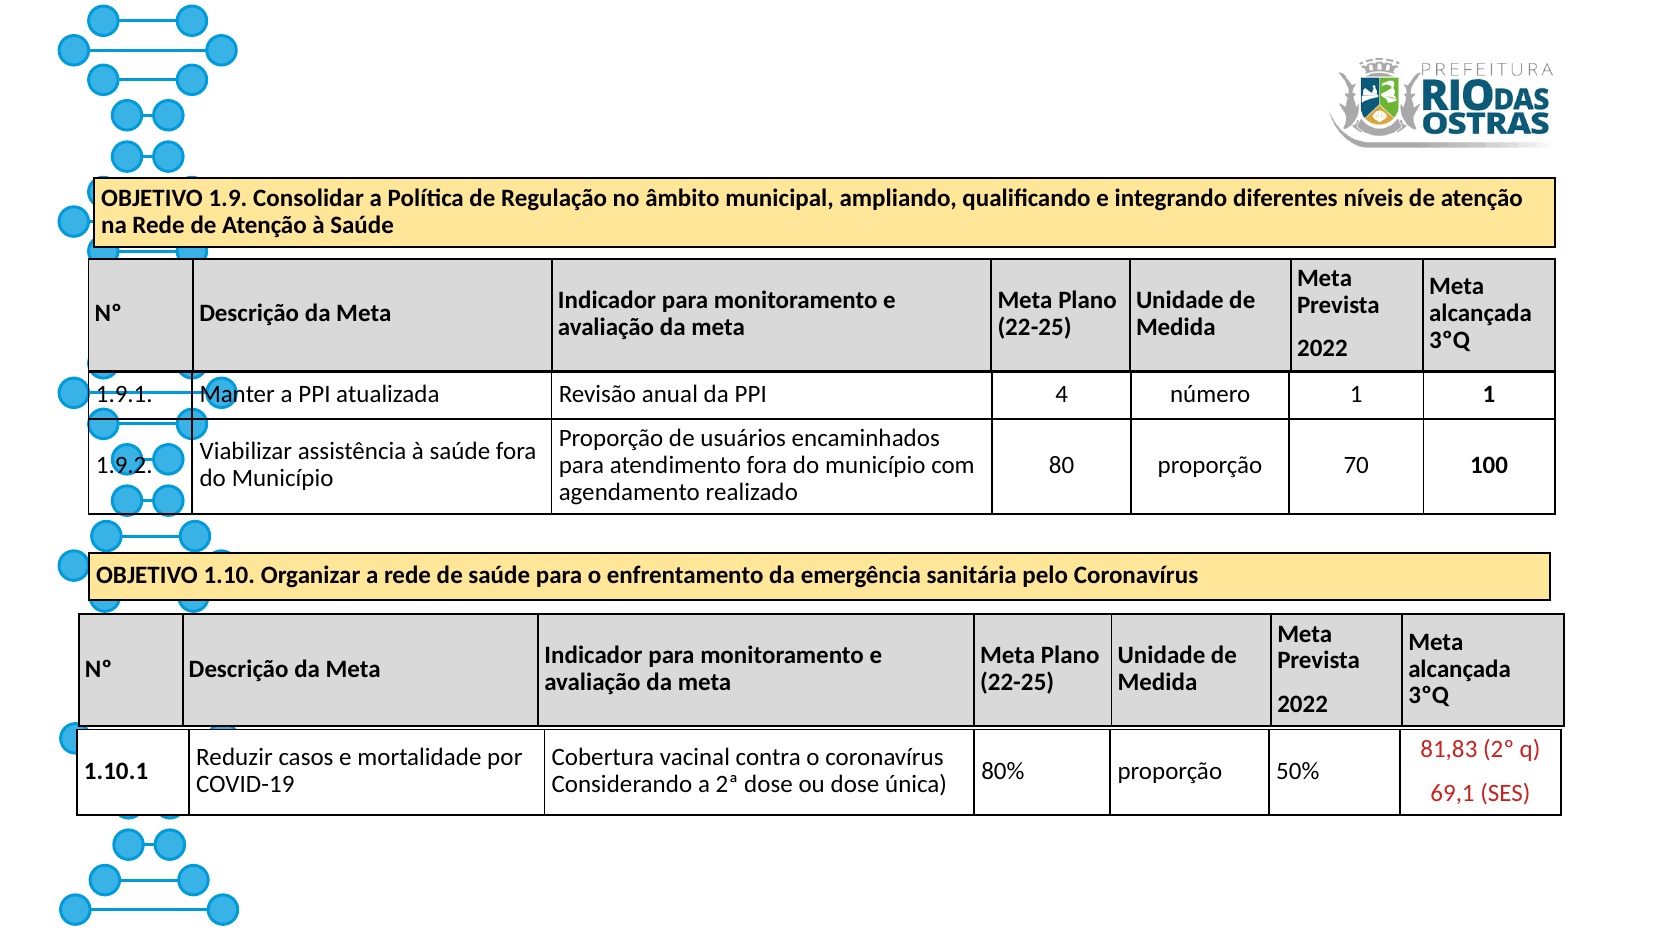

| OBJETIVO 1.9. Consolidar a Política de Regulação no âmbito municipal, ampliando, qualificando e integrando diferentes níveis de atenção na Rede de Atenção à Saúde |
| --- |
| Nº | Descrição da Meta | Indicador para monitoramento e avaliação da meta | Meta Plano (22-25) | Unidade de Medida | Meta Prevista 2022 | Meta alcançada 3ºQ |
| --- | --- | --- | --- | --- | --- | --- |
| 1.9.1. | Manter a PPI atualizada | Revisão anual da PPI | 4 | número | 1 | 1 |
| --- | --- | --- | --- | --- | --- | --- |
| 1.9.2. | Viabilizar assistência à saúde fora do Município | Proporção de usuários encaminhados para atendimento fora do município com agendamento realizado | 80 | proporção | 70 | 100 |
| OBJETIVO 1.10. Organizar a rede de saúde para o enfrentamento da emergência sanitária pelo Coronavírus |
| --- |
| Nº | Descrição da Meta | Indicador para monitoramento e avaliação da meta | Meta Plano (22-25) | Unidade de Medida | Meta Prevista 2022 | Meta alcançada 3ºQ |
| --- | --- | --- | --- | --- | --- | --- |
| 1.10.1 | Reduzir casos e mortalidade por COVID-19 | Cobertura vacinal contra o coronavírus Considerando a 2ª dose ou dose única) | 80% | proporção | 50% | 81,83 (2º q) 69,1 (SES) |
| --- | --- | --- | --- | --- | --- | --- |